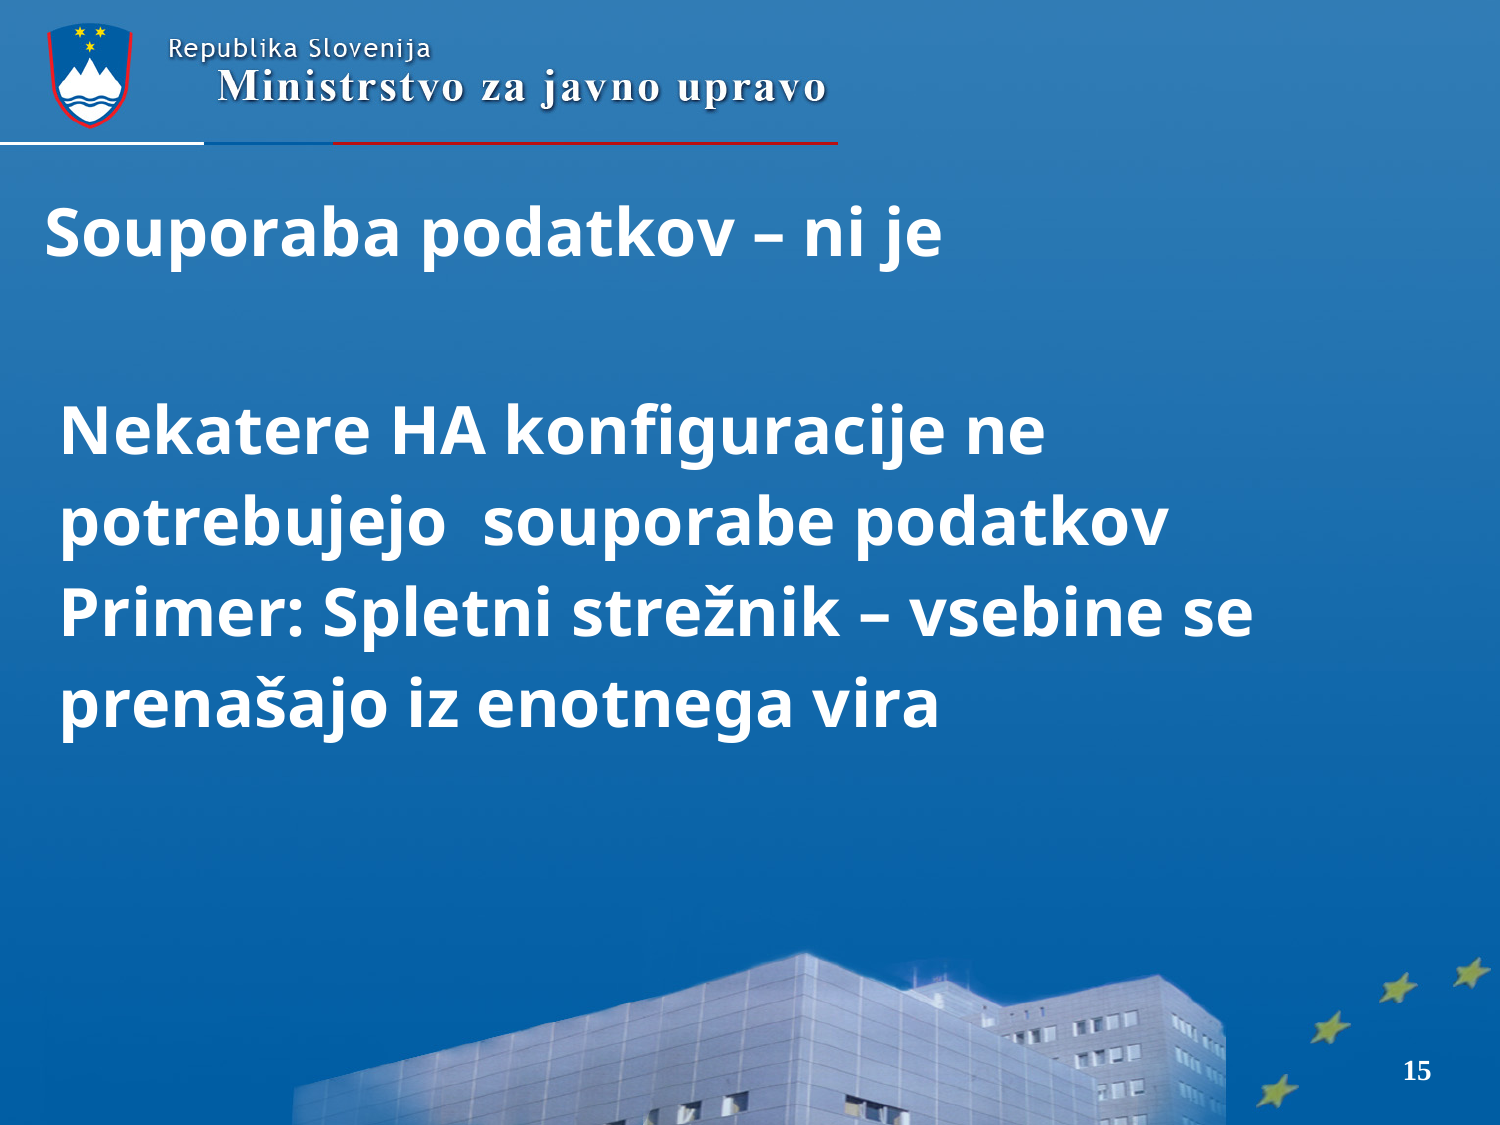

# Souporaba podatkov – ni je
Nekatere HA konfiguracije ne potrebujejo souporabe podatkov
Primer: Spletni strežnik – vsebine se prenašajo iz enotnega vira
15